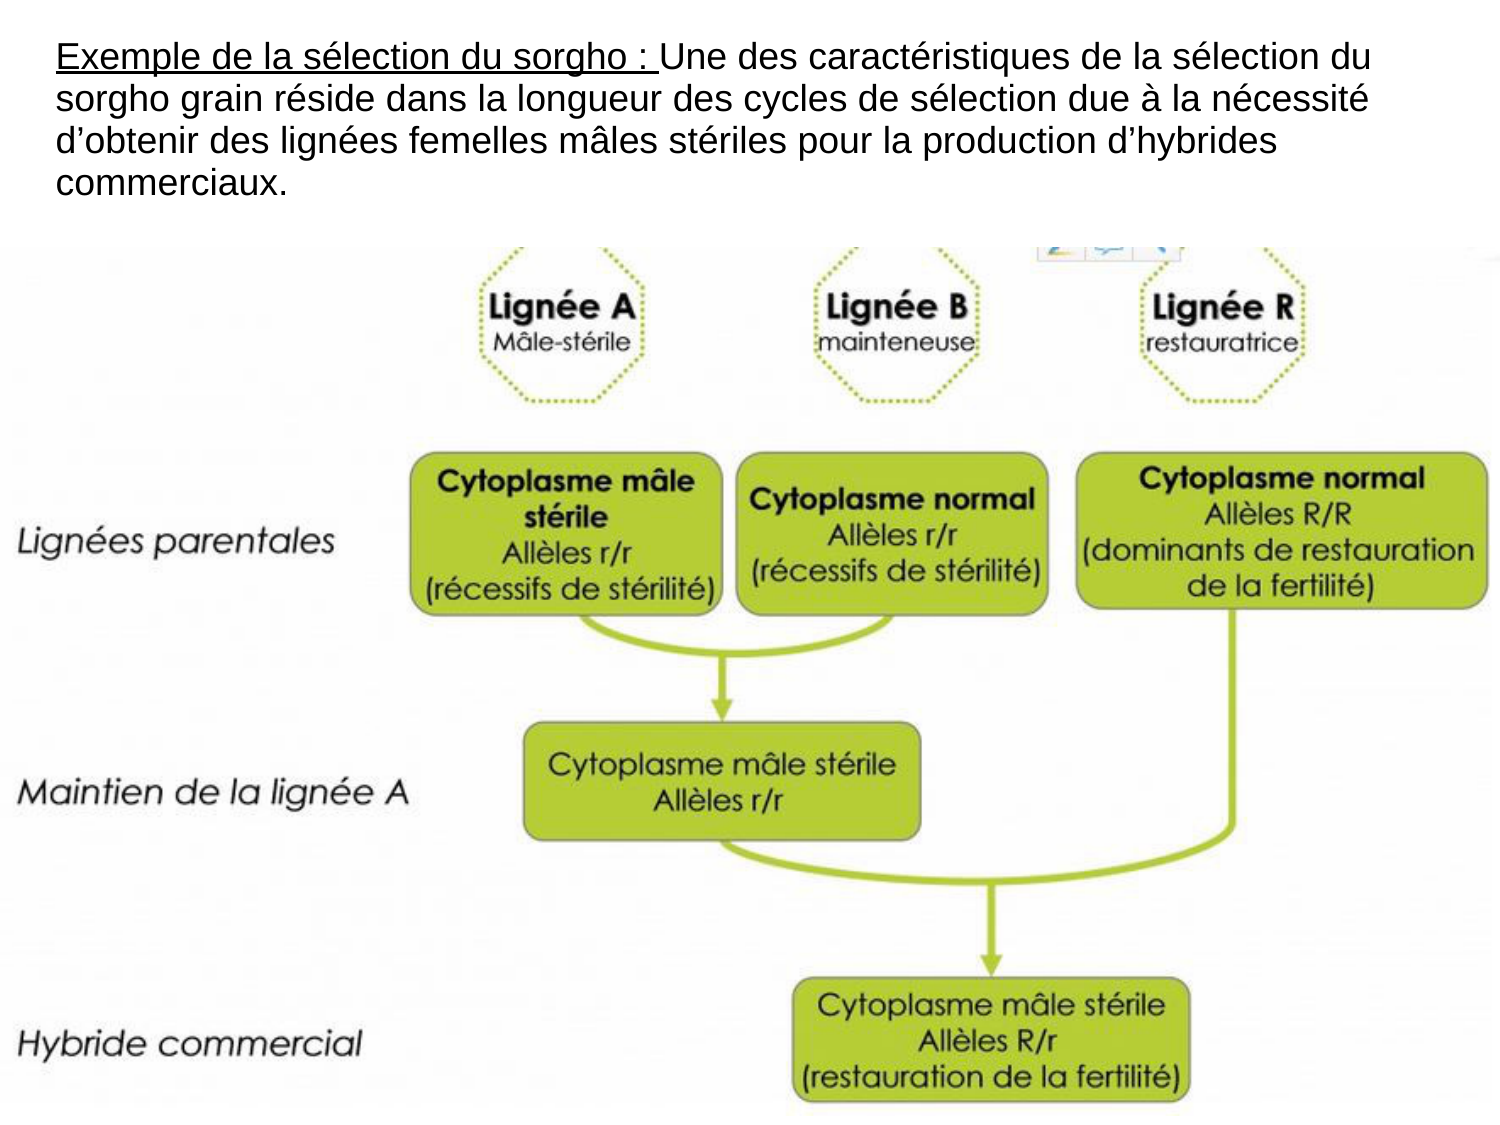

# Exemple de la sélection du sorgho : Une des caractéristiques de la sélection du sorgho grain réside dans la longueur des cycles de sélection due à la nécessité d’obtenir des lignées femelles mâles stériles pour la production d’hybrides commerciaux.